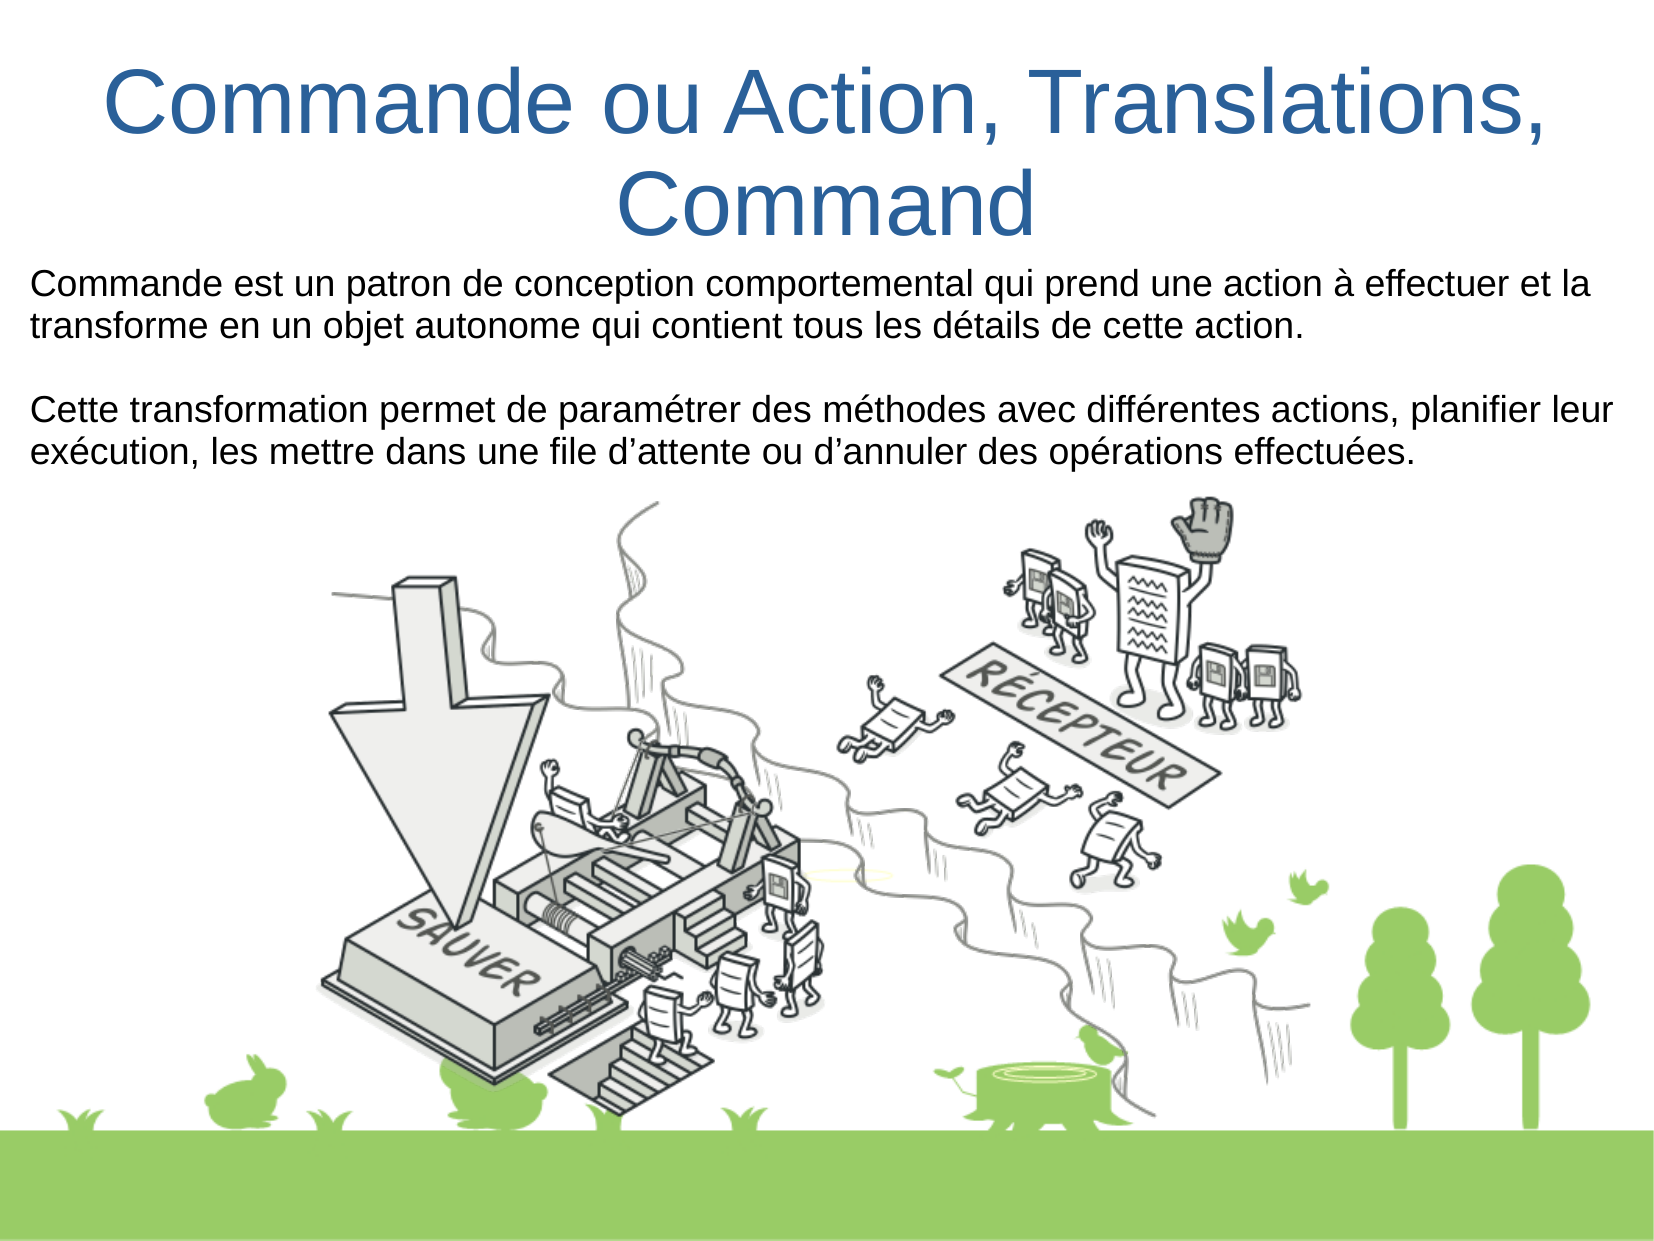

# Commande ou Action, Translations, Command
Commande est un patron de conception comportemental qui prend une action à effectuer et la transforme en un objet autonome qui contient tous les détails de cette action.
Cette transformation permet de paramétrer des méthodes avec différentes actions, planifier leur exécution, les mettre dans une file d’attente ou d’annuler des opérations effectuées.